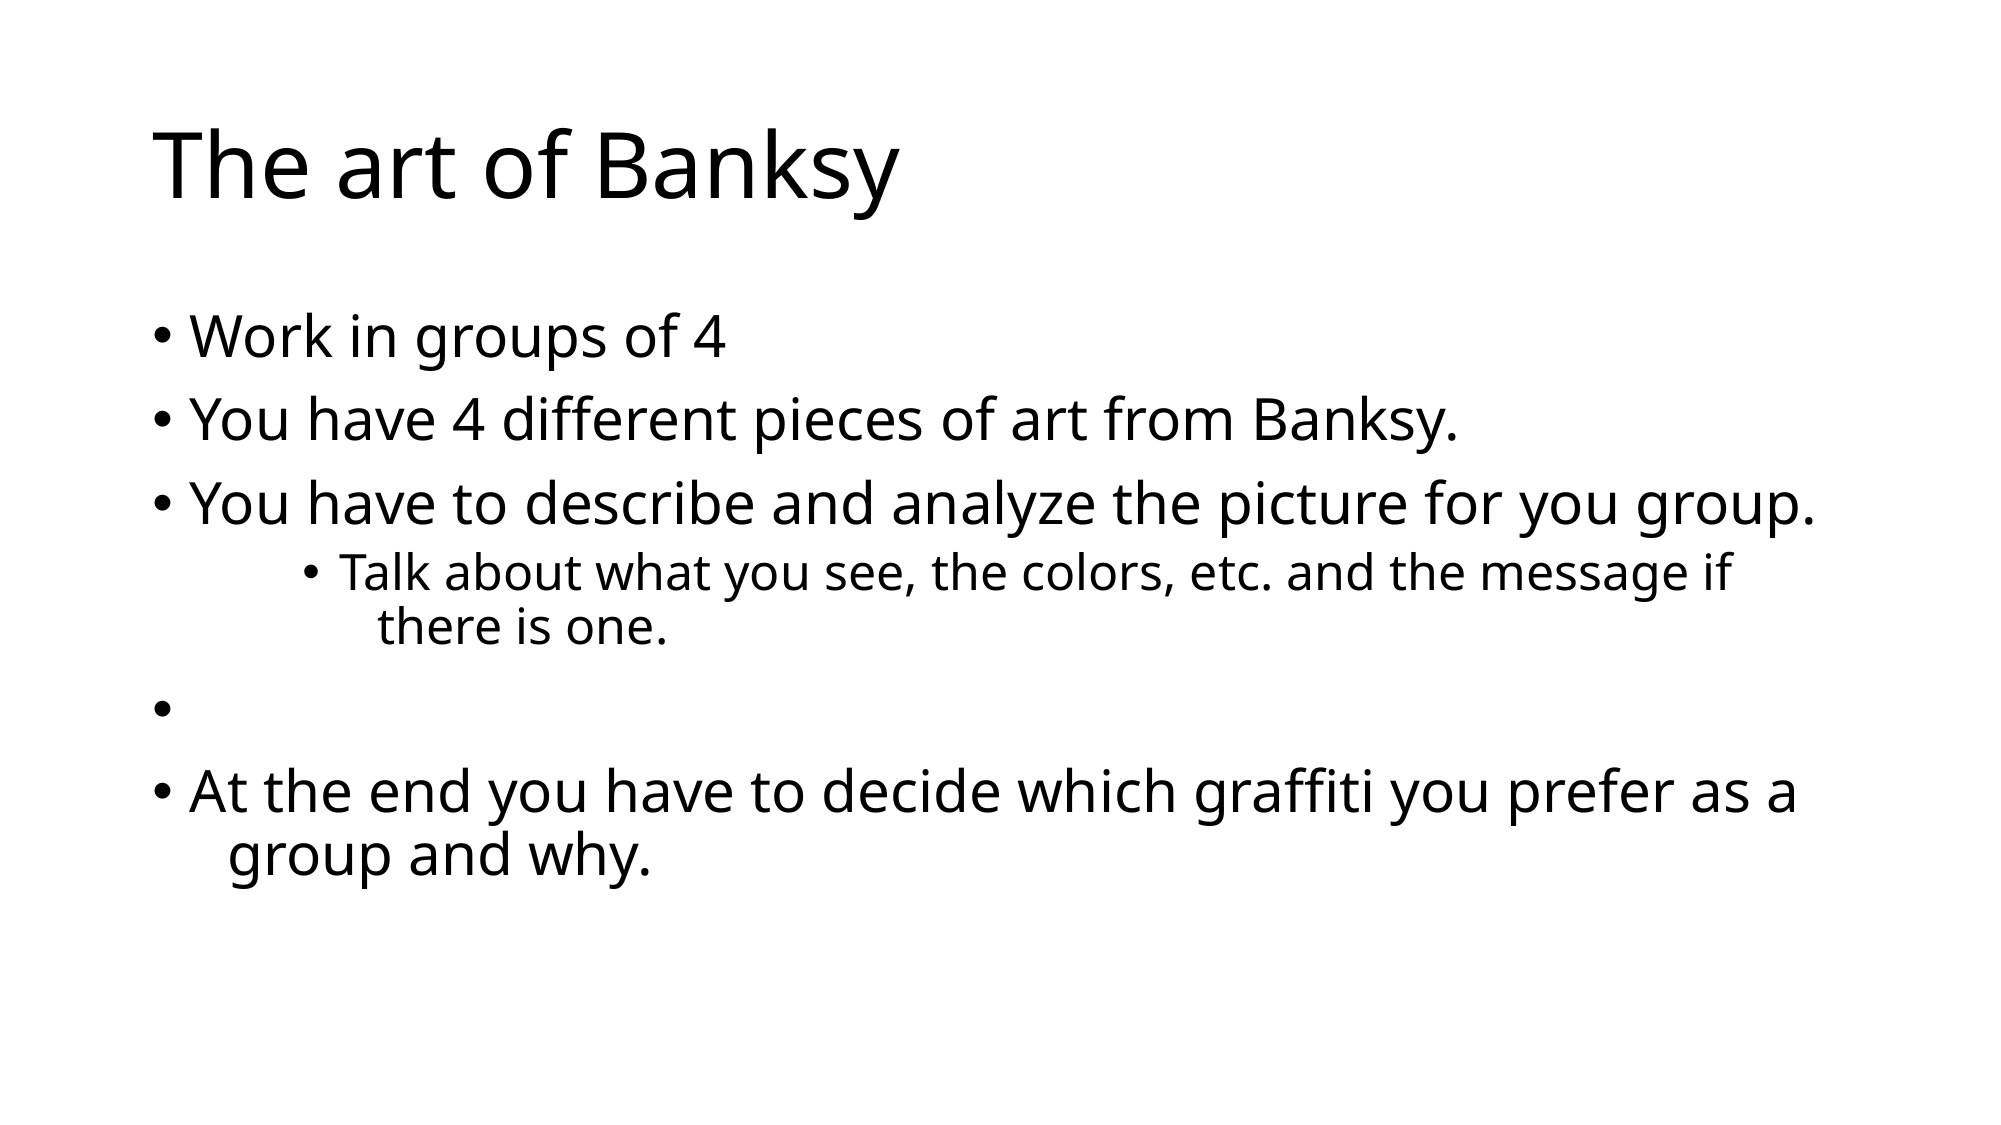

# The art of Banksy
Work in groups of 4
You have 4 different pieces of art from Banksy.
You have to describe and analyze the picture for you group.
Talk about what you see, the colors, etc. and the message if there is one.
At the end you have to decide which graffiti you prefer as a group and why.